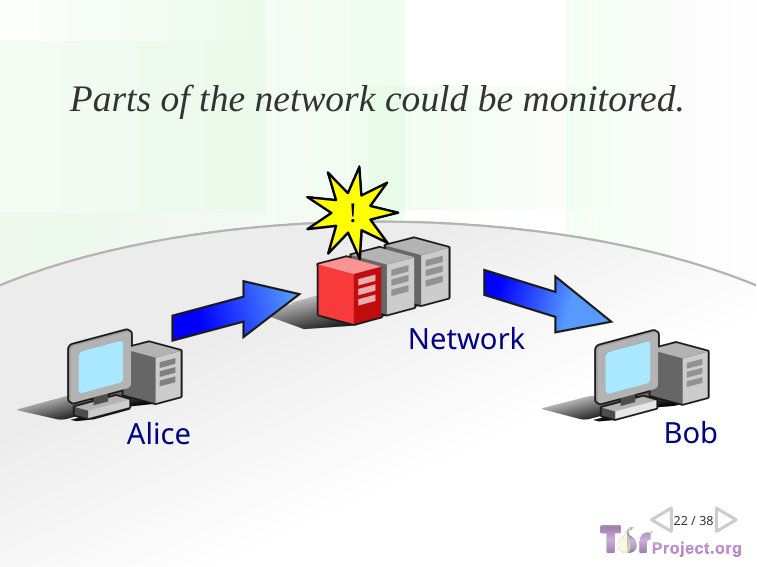

Parts of the network could be monitored.
Network
Bob
Alice